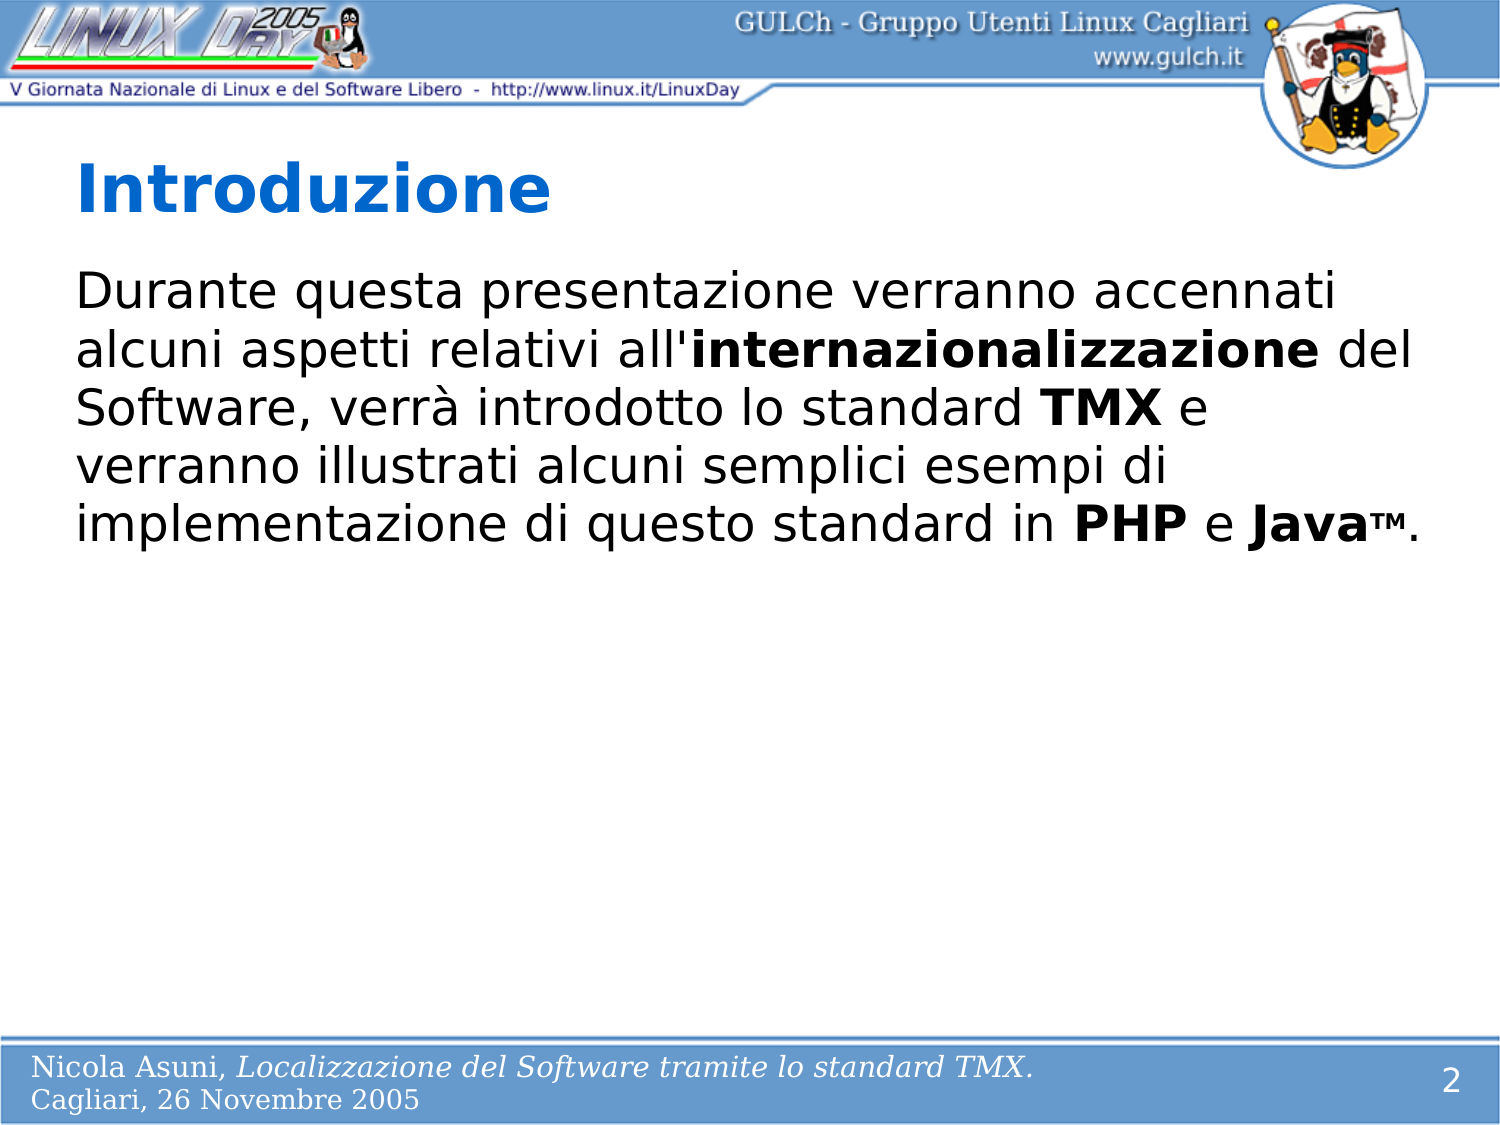

Introduzione
Durante questa presentazione verranno accennati alcuni aspetti relativi all'internazionalizzazione del Software, verrà introdotto lo standard TMX e verranno illustrati alcuni semplici esempi di implementazione di questo standard in PHP e JavaTM.